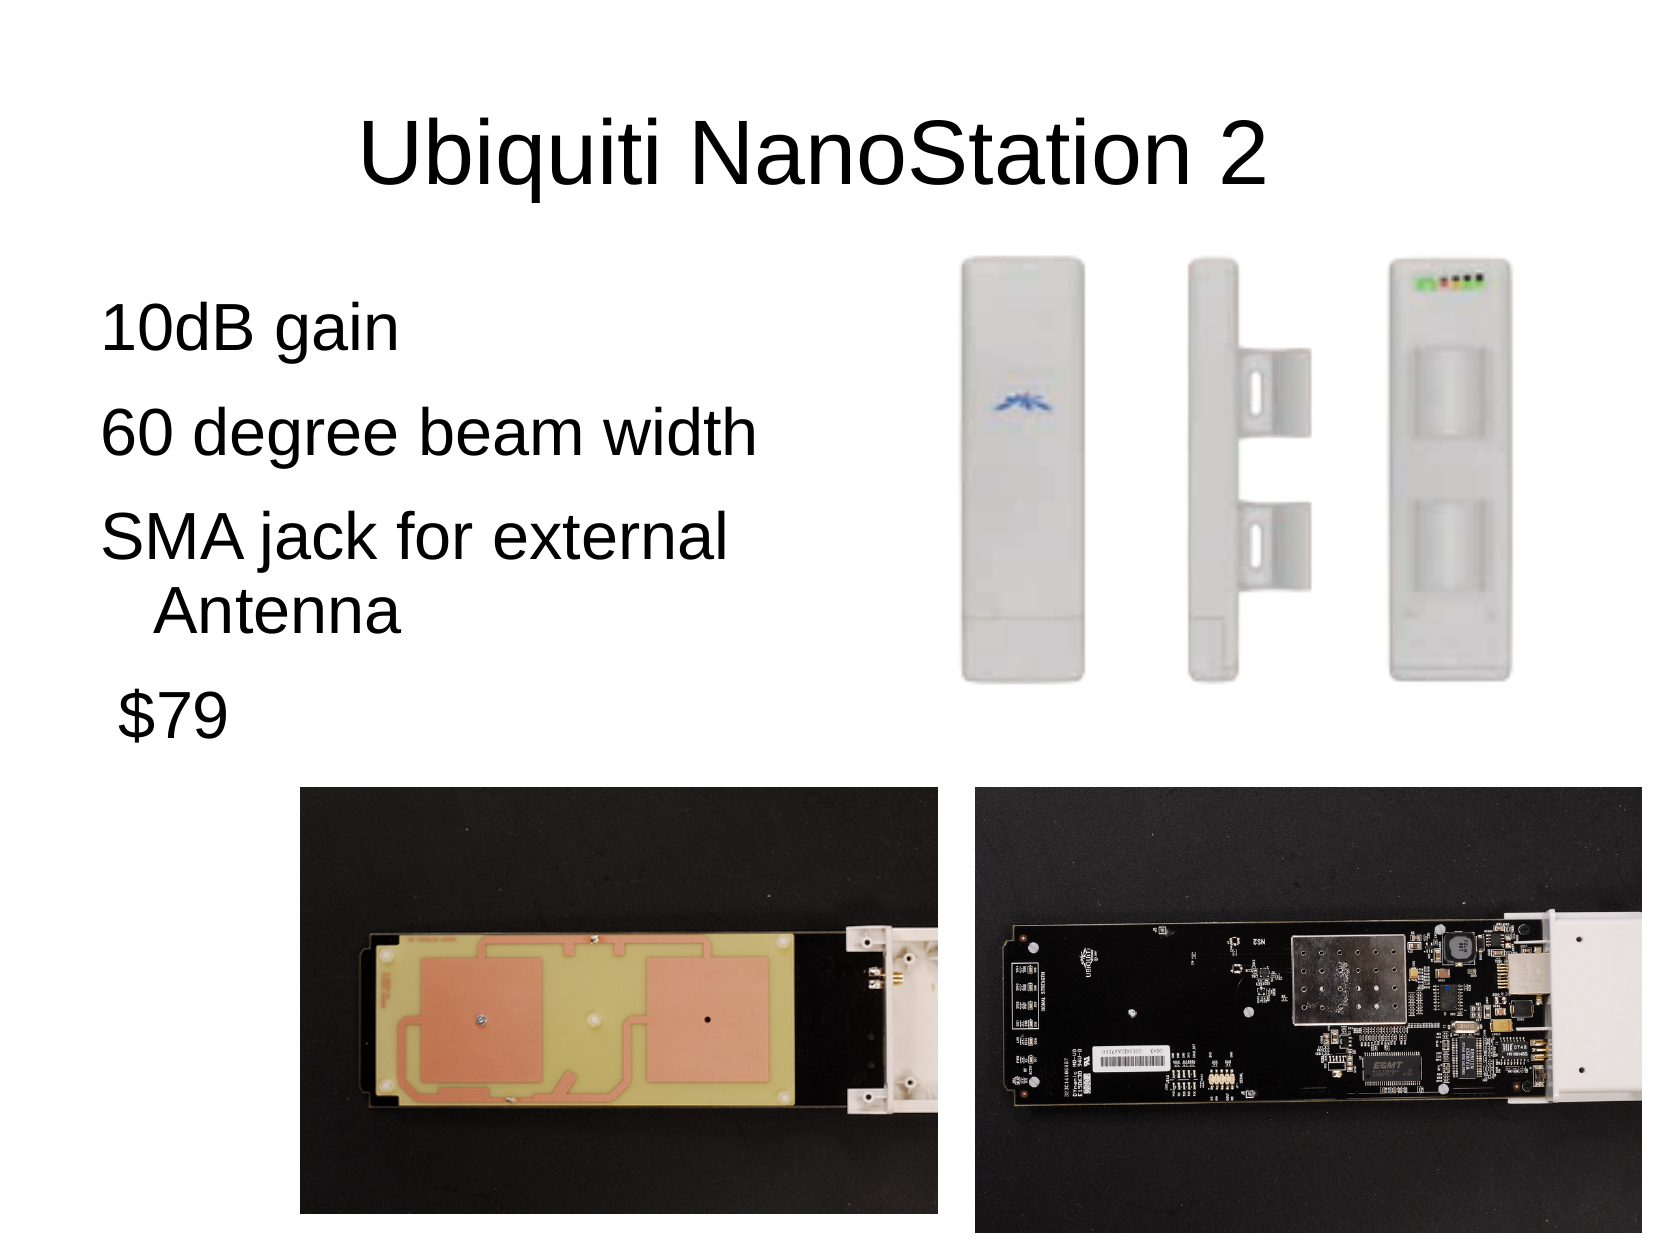

# Ubiquiti NanoStation 2
10dB gain
60 degree beam width
SMA jack for external Antenna
 $79